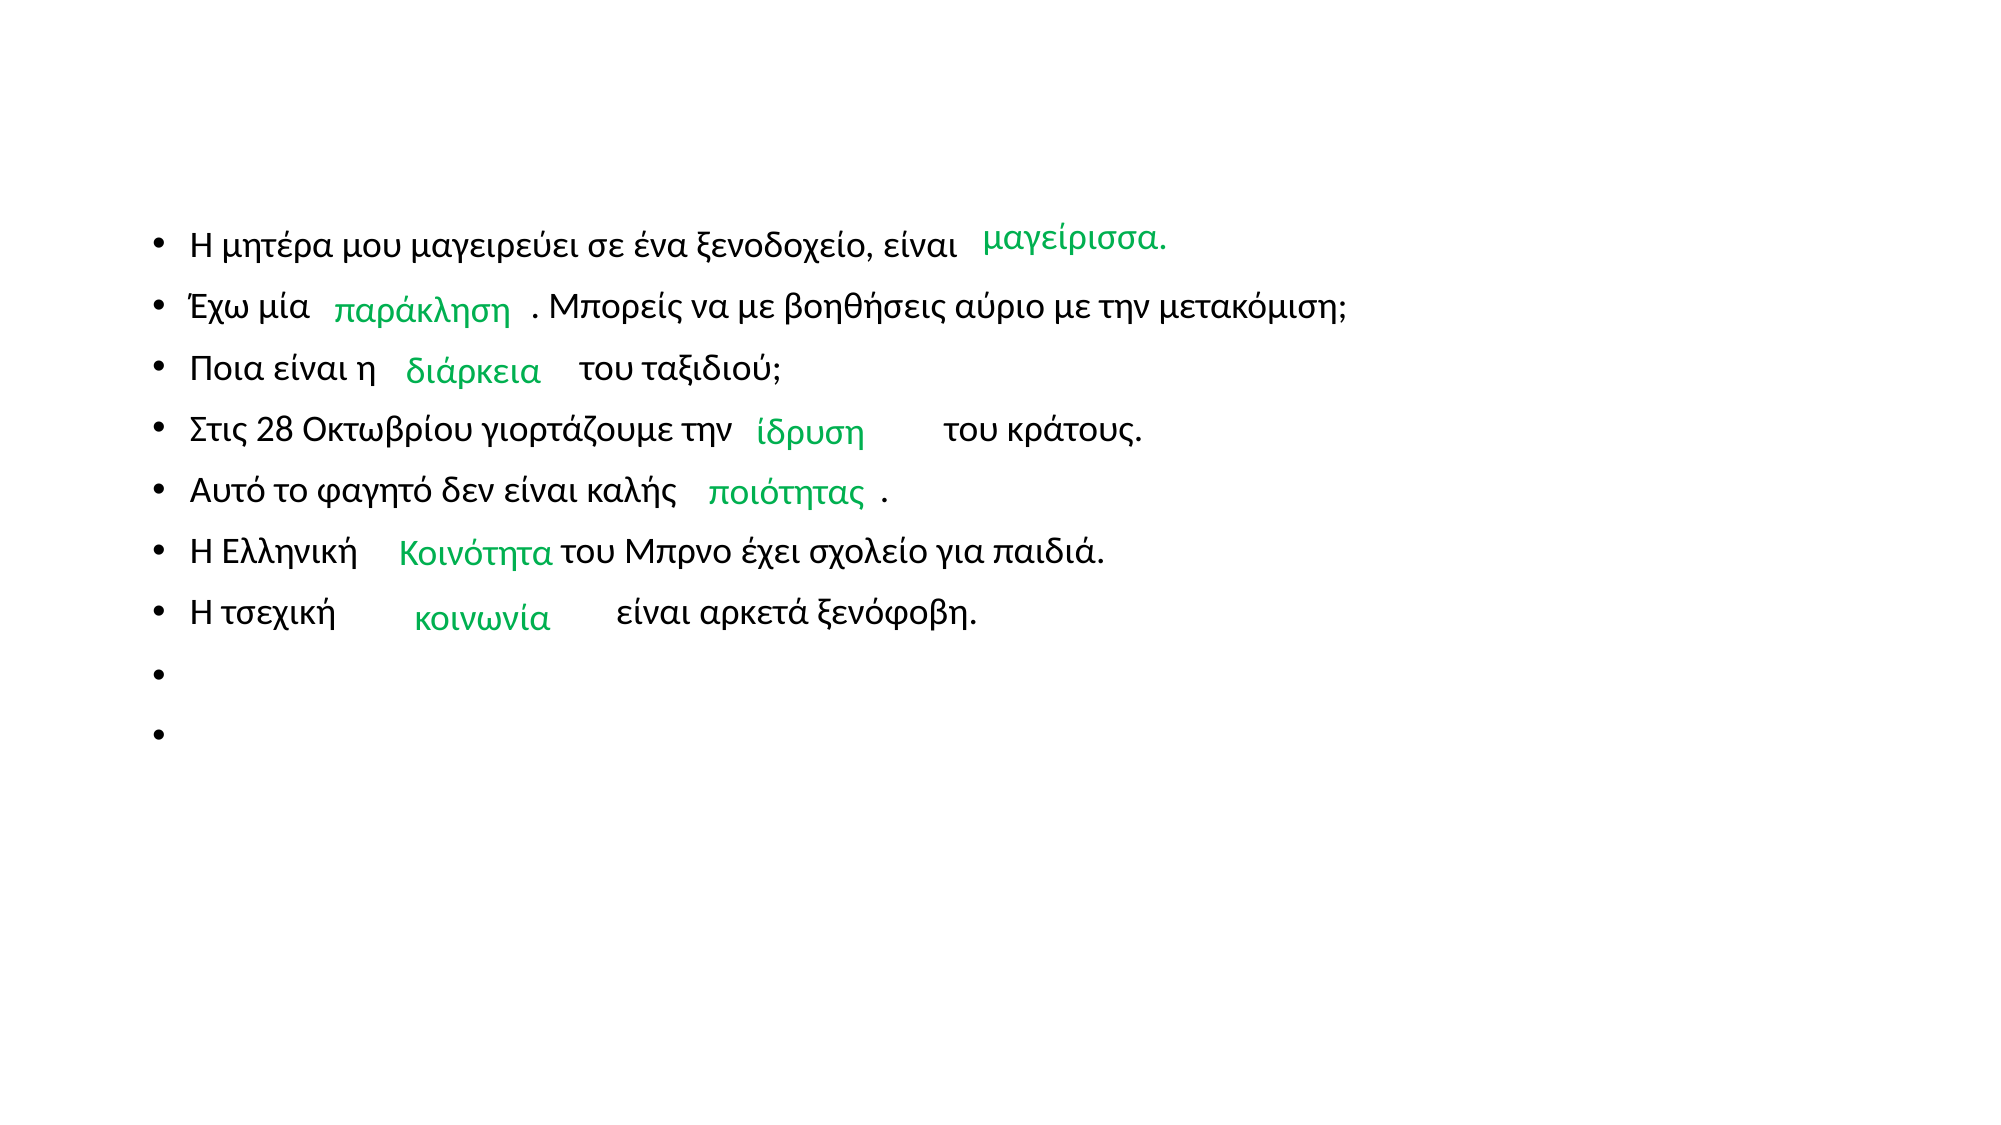

#
μαγείρισσα.
Η μητέρα μου μαγειρεύει σε ένα ξενοδοχείο, είναι
Έχω μία . Μπορείς να με βοηθήσεις αύριο με την μετακόμιση;
Ποια είναι η του ταξιδιού;
Στις 28 Οκτωβρίου γιορτάζουμε την του κράτους.
Αυτό το φαγητό δεν είναι καλής .
Η Ελληνική του Μπρνο έχει σχολείο για παιδιά.
Η τσεχική είναι αρκετά ξενόφοβη.
παράκληση
διάρκεια
ίδρυση
ποιότητας
Κοινότητα
κοινωνία